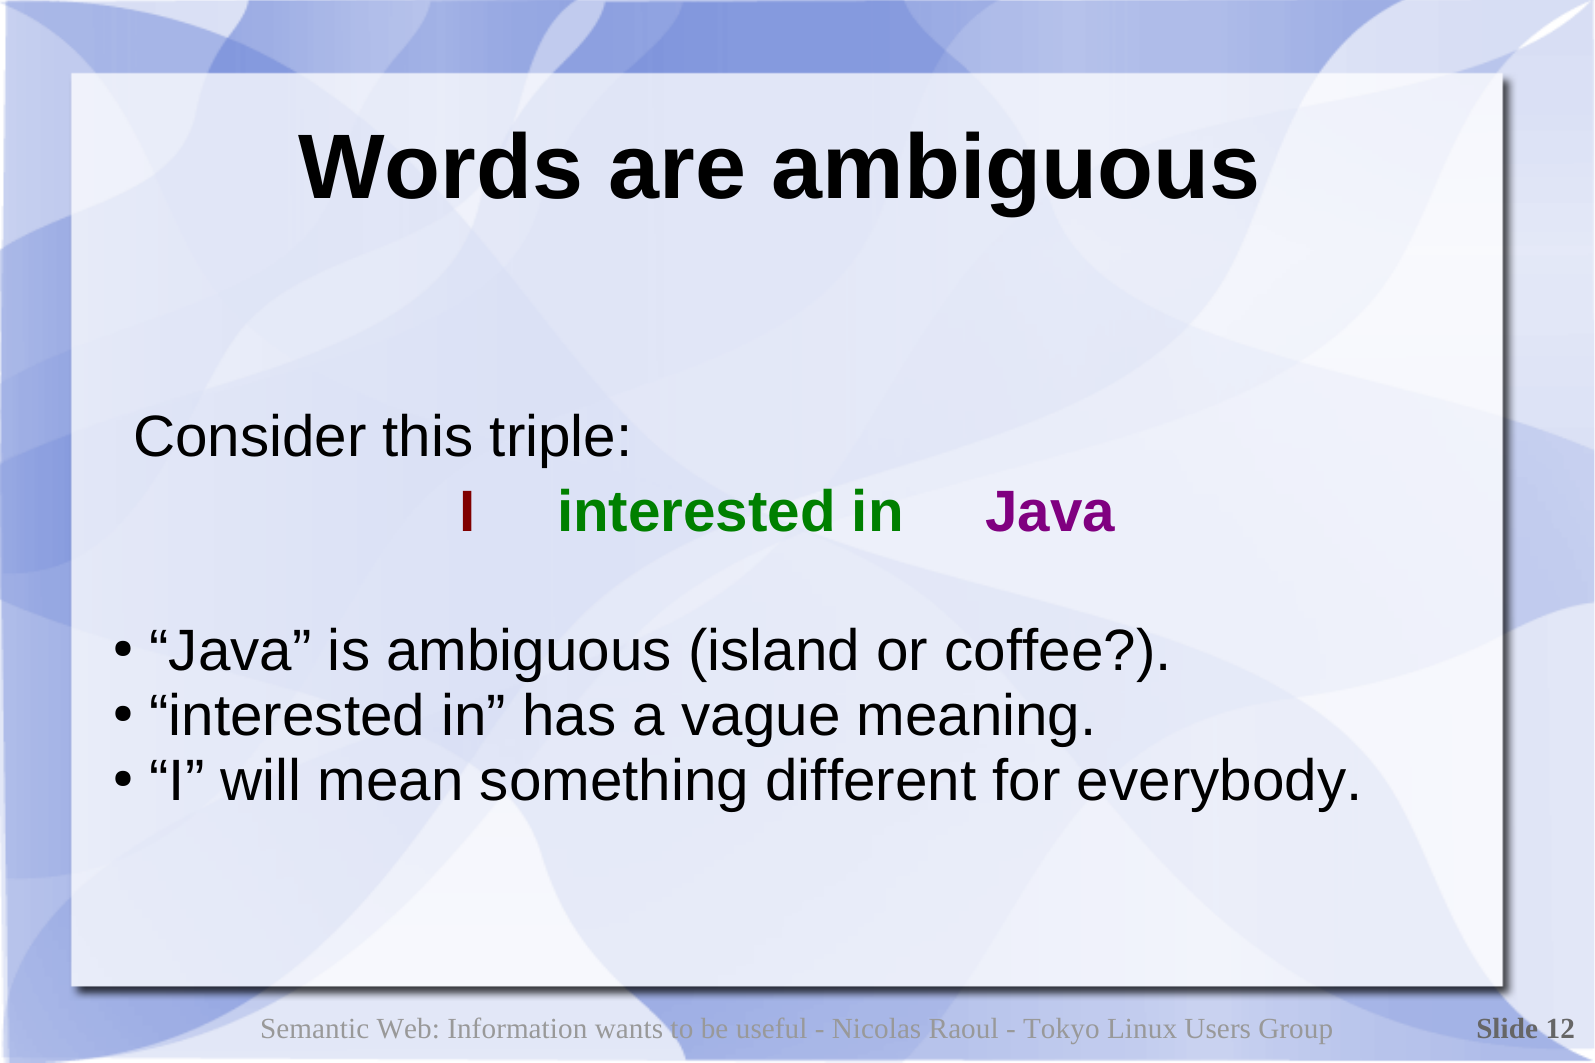

# Words are ambiguous
Consider this triple:
I interested in Java
 “Java” is ambiguous (island or coffee?).
 “interested in” has a vague meaning.
 “I” will mean something different for everybody.
Semantic Web: Information wants to be useful - Nicolas Raoul - Tokyo Linux Users Group
12